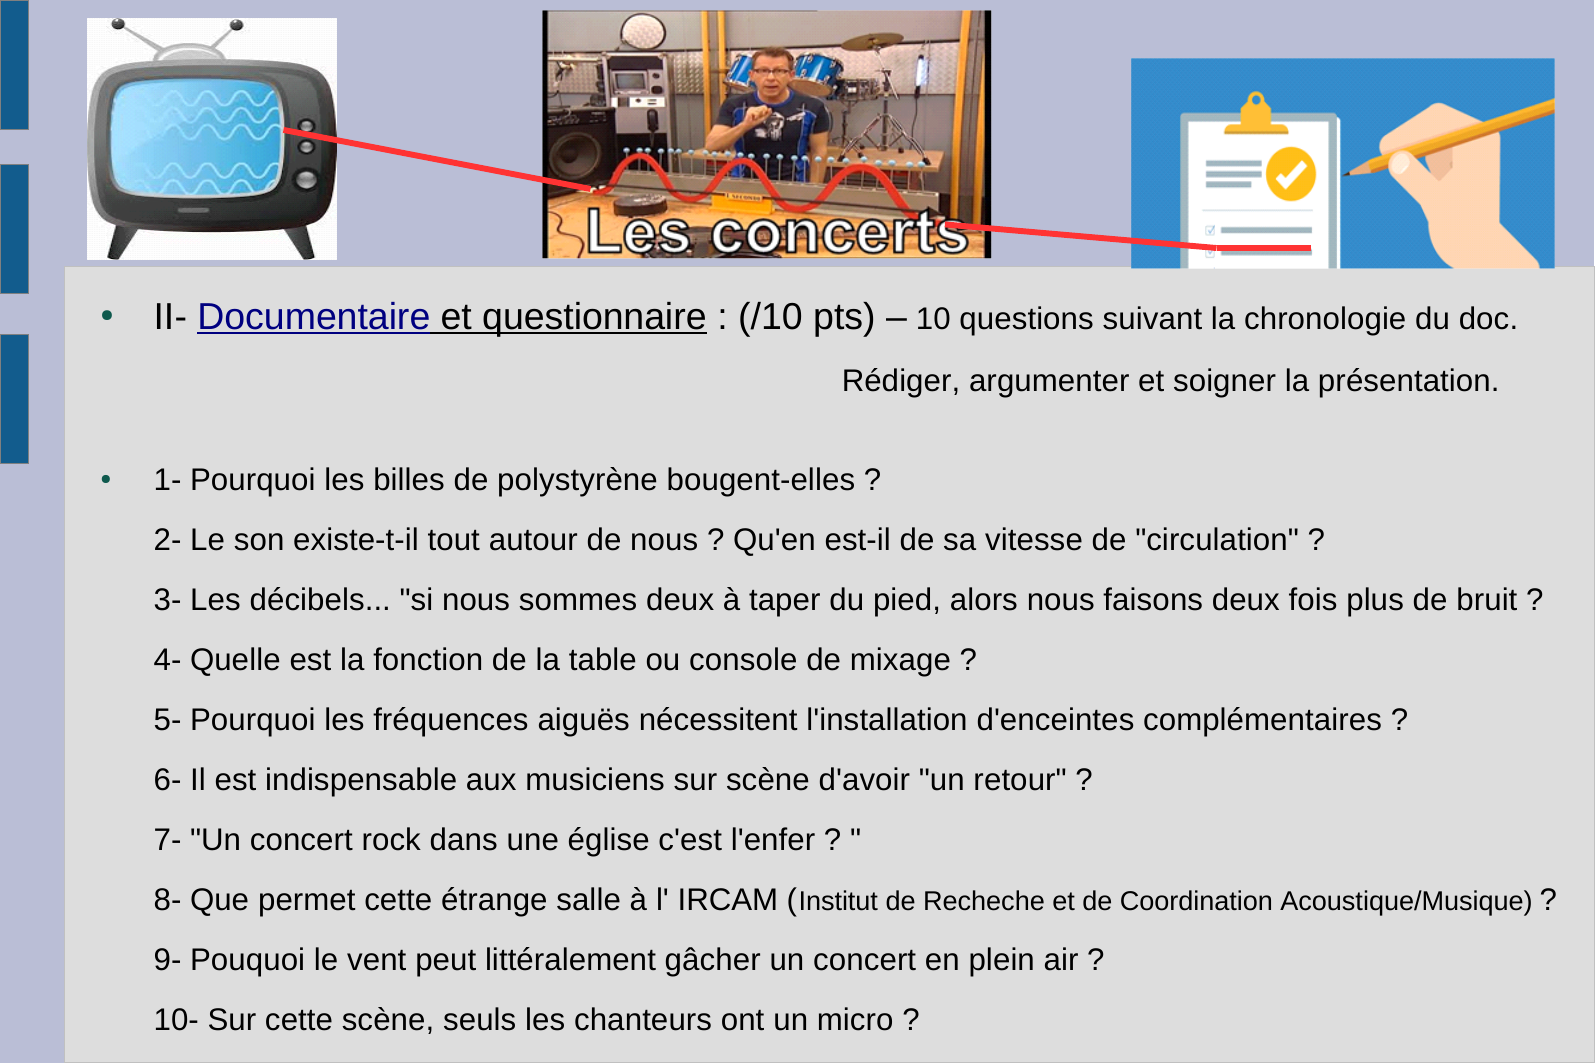

# .
II- Documentaire et questionnaire : (/10 pts) – 10 questions suivant la chronologie du doc.
Rédiger, argumenter et soigner la présentation.
1- Pourquoi les billes de polystyrène bougent-elles ?
2- Le son existe-t-il tout autour de nous ? Qu'en est-il de sa vitesse de "circulation" ?
3- Les décibels... "si nous sommes deux à taper du pied, alors nous faisons deux fois plus de bruit ?
4- Quelle est la fonction de la table ou console de mixage ?
5- Pourquoi les fréquences aiguës nécessitent l'installation d'enceintes complémentaires ?
6- Il est indispensable aux musiciens sur scène d'avoir "un retour" ?
7- "Un concert rock dans une église c'est l'enfer ? "
8- Que permet cette étrange salle à l' IRCAM (Institut de Recheche et de Coordination Acoustique/Musique) ?
9- Pouquoi le vent peut littéralement gâcher un concert en plein air ?
10- Sur cette scène, seuls les chanteurs ont un micro ?